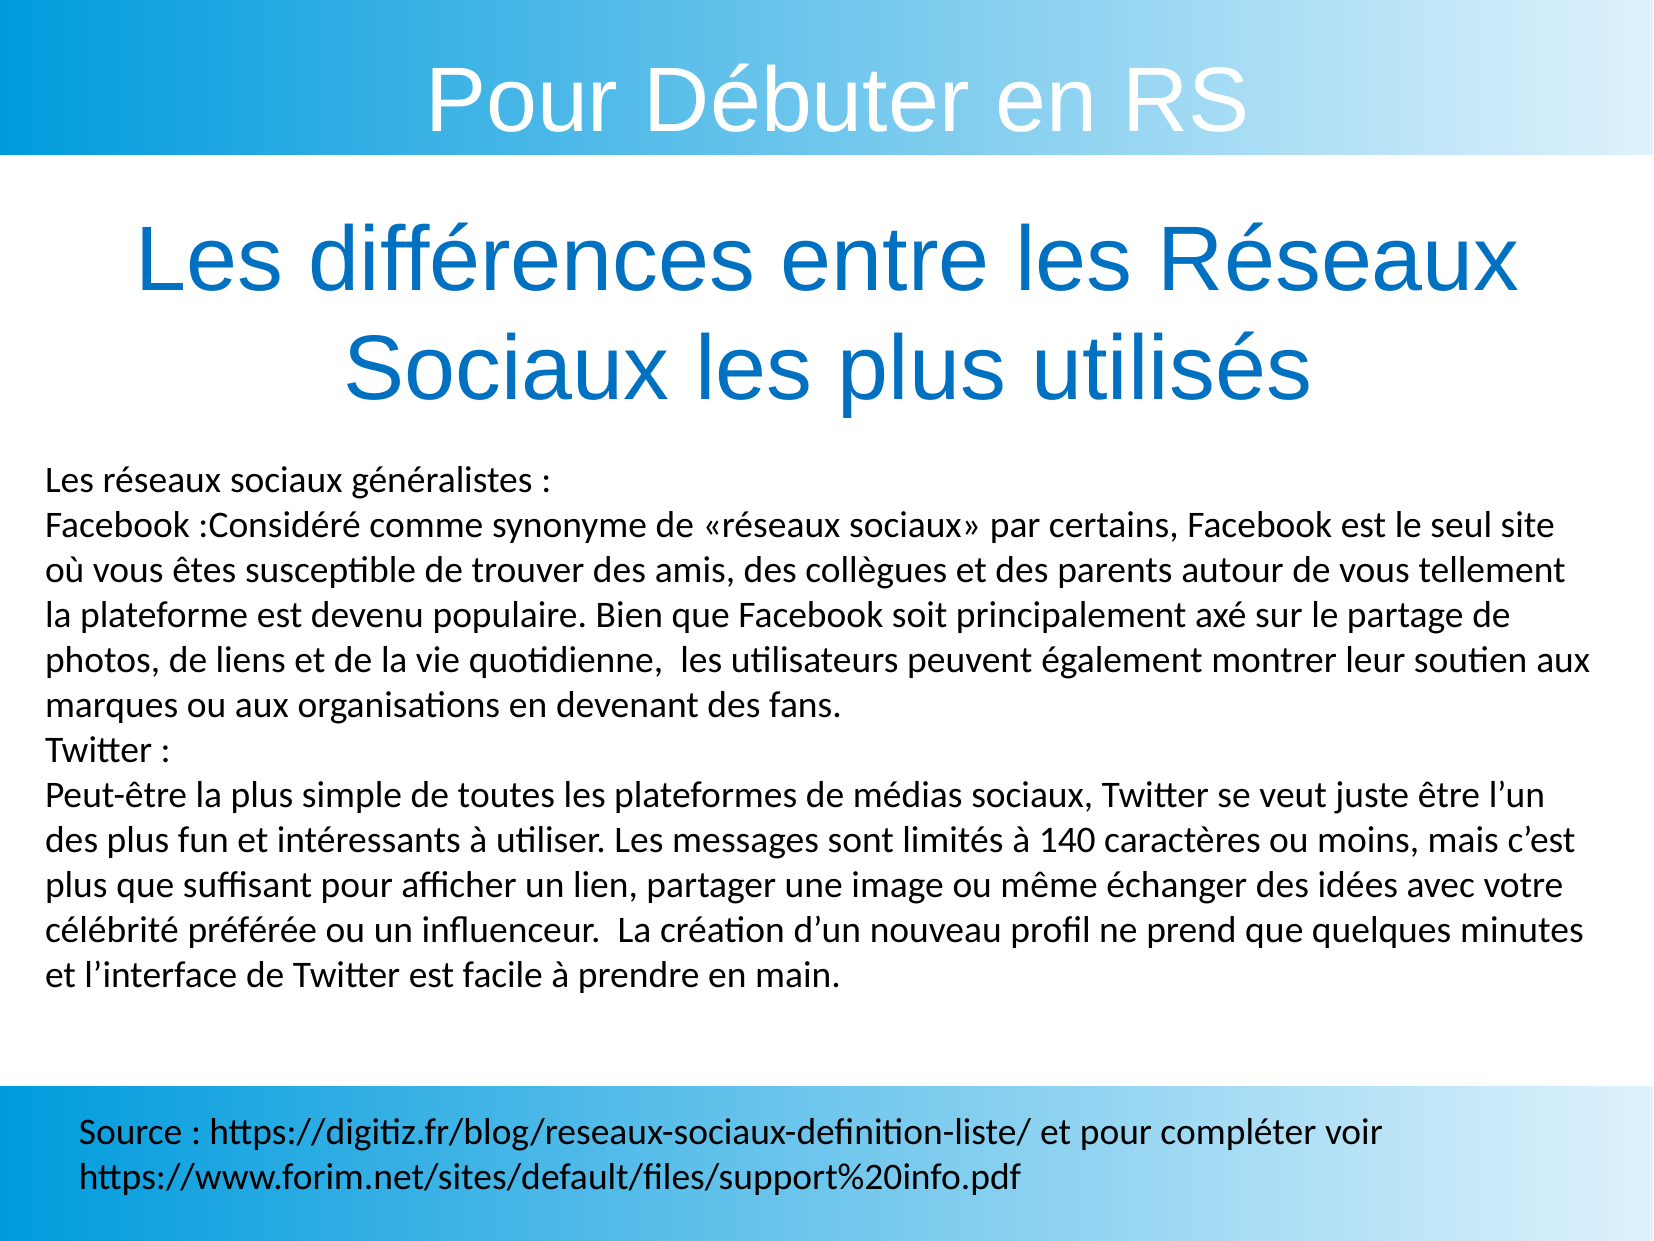

Pour Débuter en RS
Les différences entre les Réseaux Sociaux les plus utilisés
Les réseaux sociaux généralistes :
Facebook :Considéré comme synonyme de «réseaux sociaux» par certains, Facebook est le seul site où vous êtes susceptible de trouver des amis, des collègues et des parents autour de vous tellement la plateforme est devenu populaire. Bien que Facebook soit principalement axé sur le partage de photos, de liens et de la vie quotidienne,  les utilisateurs peuvent également montrer leur soutien aux marques ou aux organisations en devenant des fans.
Twitter :
Peut-être la plus simple de toutes les plateformes de médias sociaux, Twitter se veut juste être l’un des plus fun et intéressants à utiliser. Les messages sont limités à 140 caractères ou moins, mais c’est plus que suffisant pour afficher un lien, partager une image ou même échanger des idées avec votre célébrité préférée ou un influenceur.  La création d’un nouveau profil ne prend que quelques minutes et l’interface de Twitter est facile à prendre en main.
Source : https://digitiz.fr/blog/reseaux-sociaux-definition-liste/ et pour compléter voir
https://www.forim.net/sites/default/files/support%20info.pdf